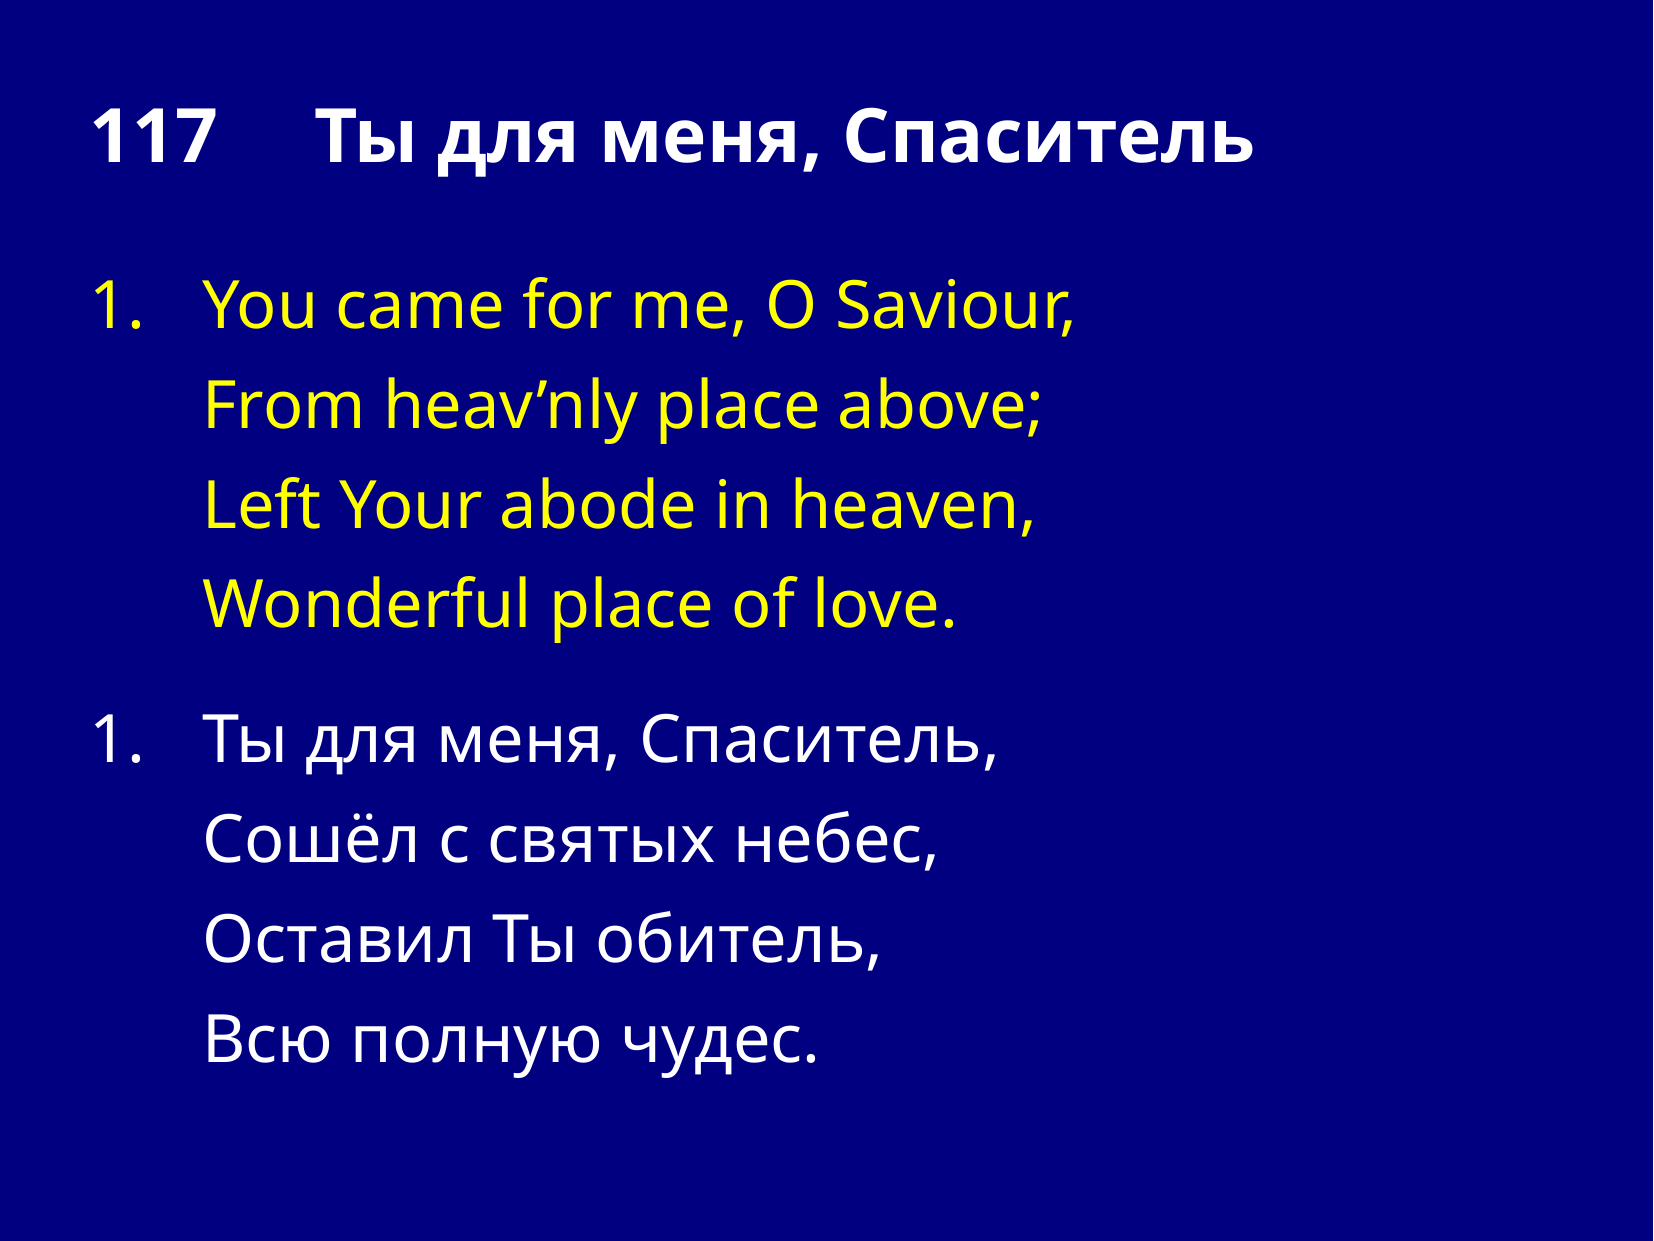

117	Ты для меня, Спаситель
1.	You came for me, O Saviour,
	From heav’nly place above;
	Left Your abode in heaven,
	Wonderful place of love.
1.	Ты для меня, Спаситель,
	Сошёл с святых небес,
	Оставил Ты обитель,
	Всю полную чудес.